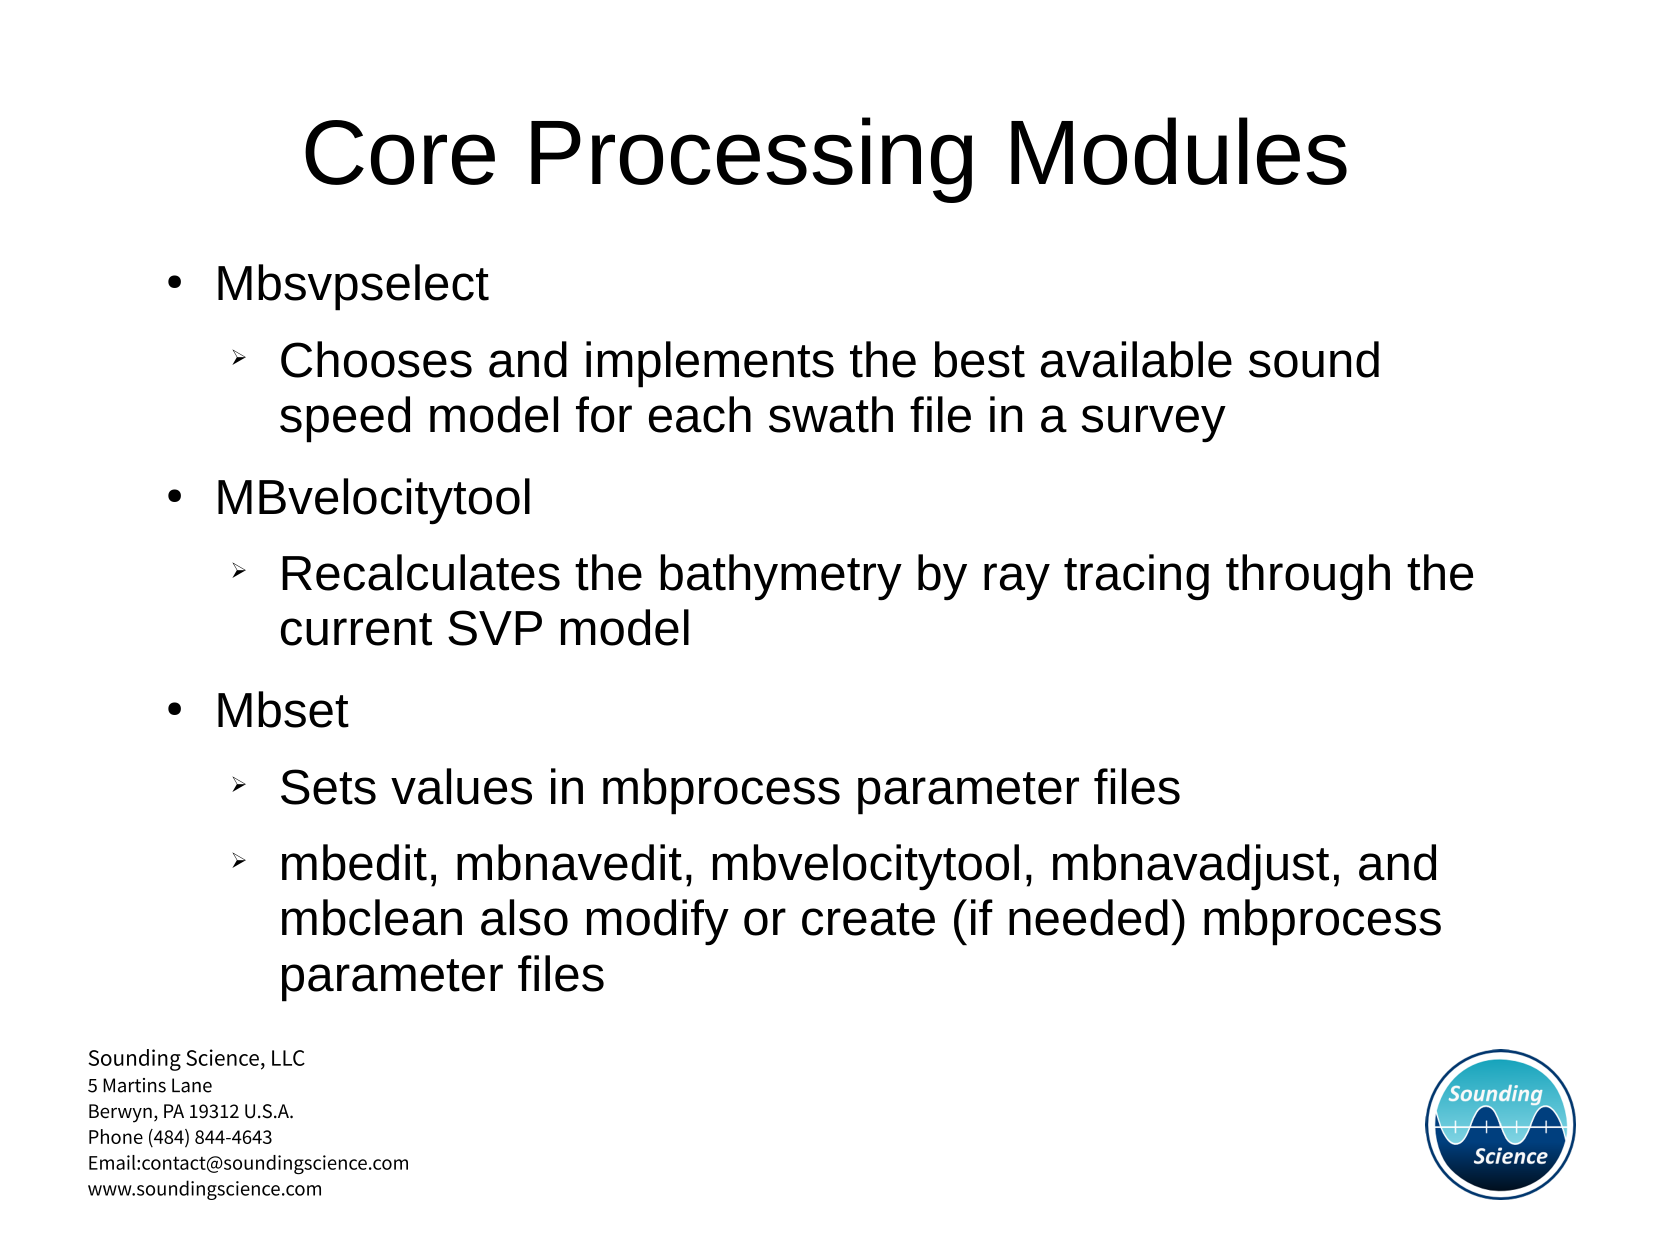

# Core Processing Modules
Mbsvpselect
Chooses and implements the best available sound speed model for each swath file in a survey
MBvelocitytool
Recalculates the bathymetry by ray tracing through the current SVP model
Mbset
Sets values in mbprocess parameter files
mbedit, mbnavedit, mbvelocitytool, mbnavadjust, and mbclean also modify or create (if needed) mbprocess parameter files